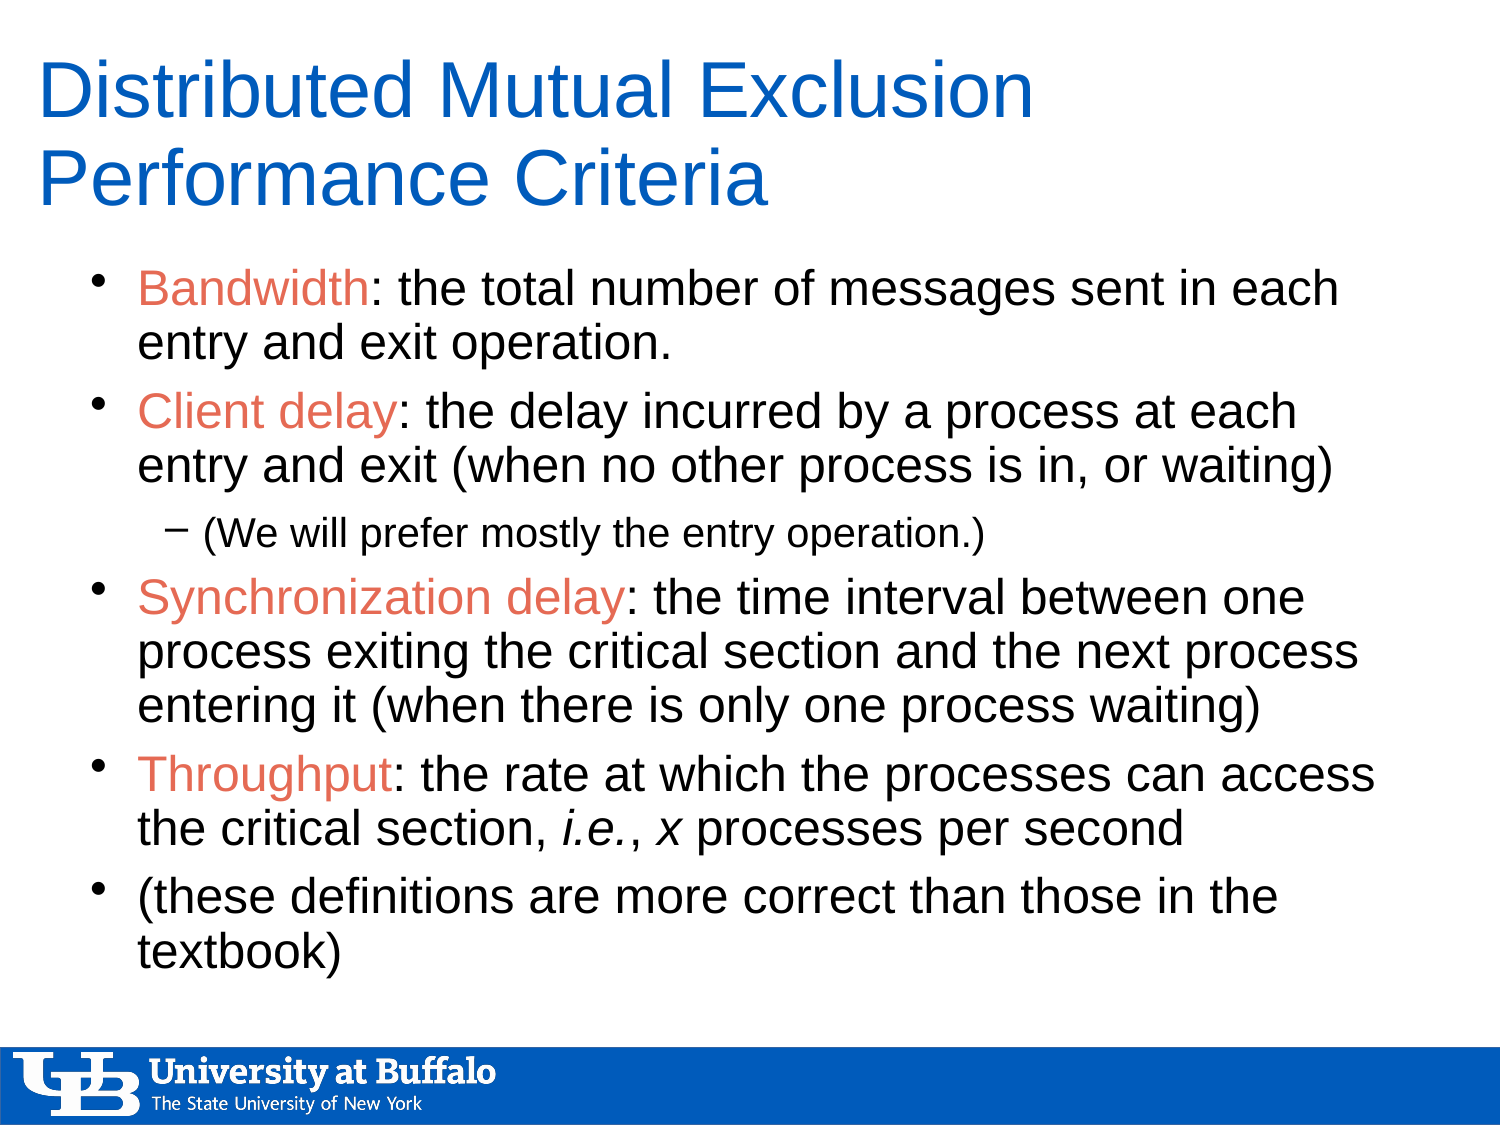

# Distributed Mutual Exclusion Performance Criteria
Bandwidth: the total number of messages sent in each entry and exit operation.
Client delay: the delay incurred by a process at each entry and exit (when no other process is in, or waiting)
(We will prefer mostly the entry operation.)
Synchronization delay: the time interval between one process exiting the critical section and the next process entering it (when there is only one process waiting)
Throughput: the rate at which the processes can access the critical section, i.e., x processes per second
(these definitions are more correct than those in the textbook)